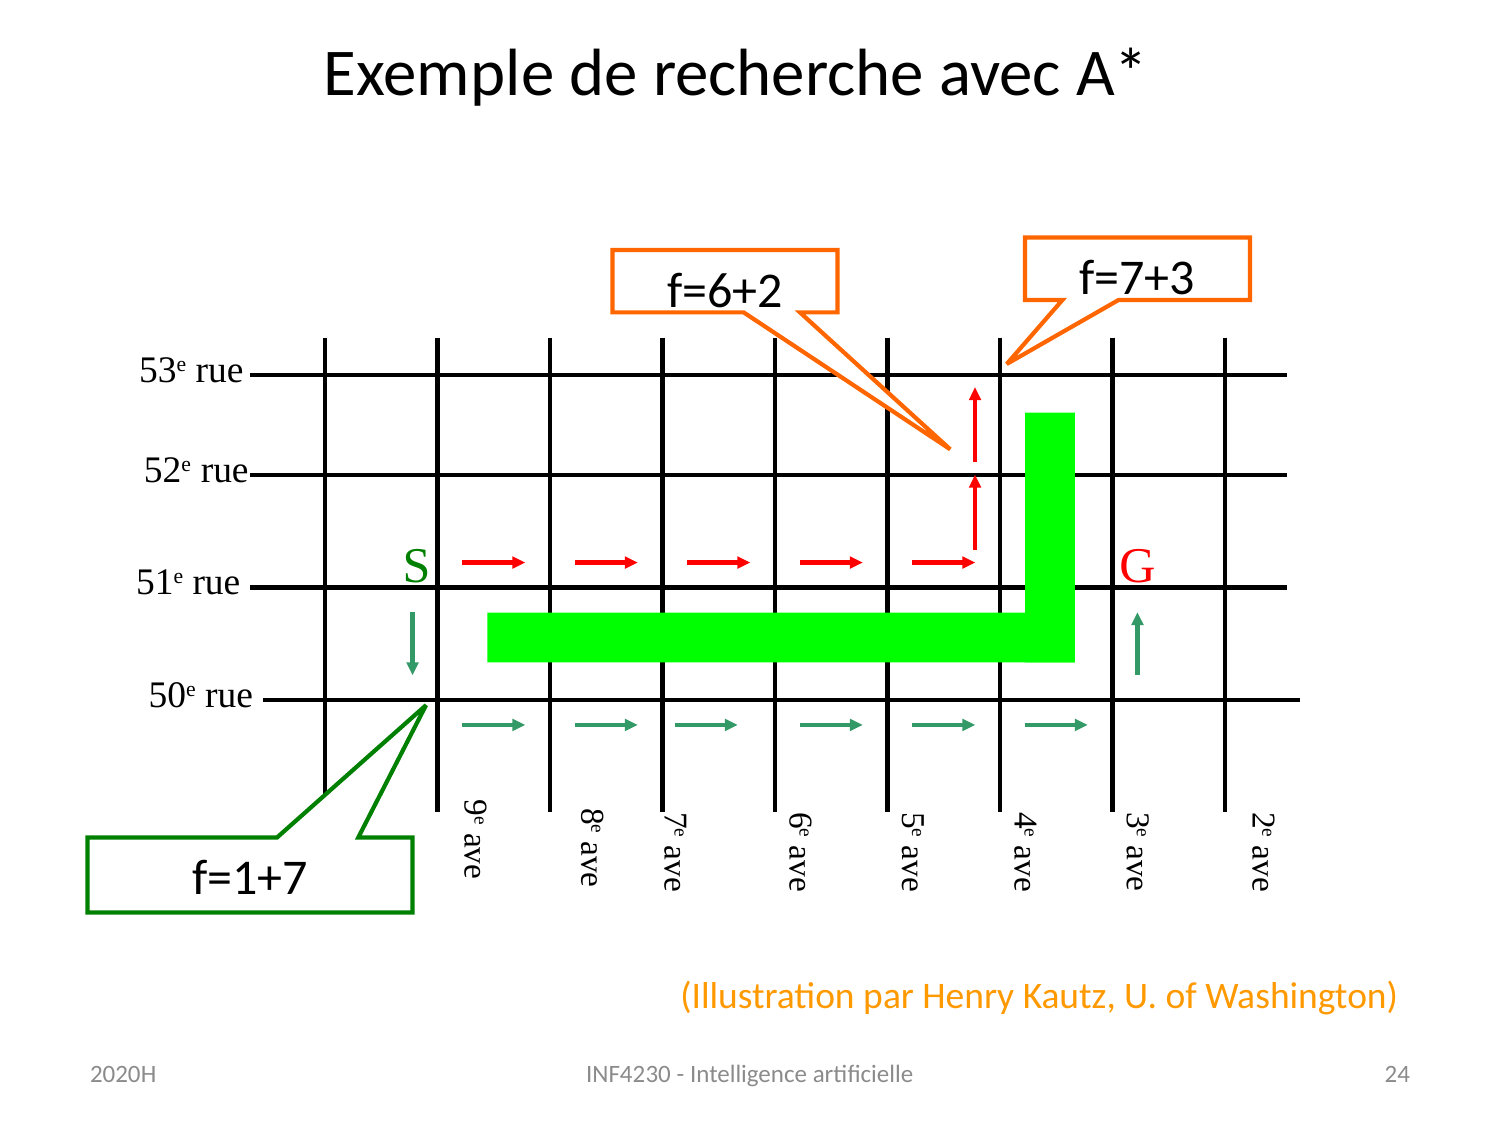

# Exemple de recherche avec A*
f=7+3
f=6+2
53e rue
52e rue
S
G
51e rue
50e rue
10th Ave
9e ave
8e ave
3e ave
7e ave
6e ave
5e ave
4e ave
2e ave
f=1+7
(Illustration par Henry Kautz, U. of Washington)
2020H
INF4230 - Intelligence artificielle